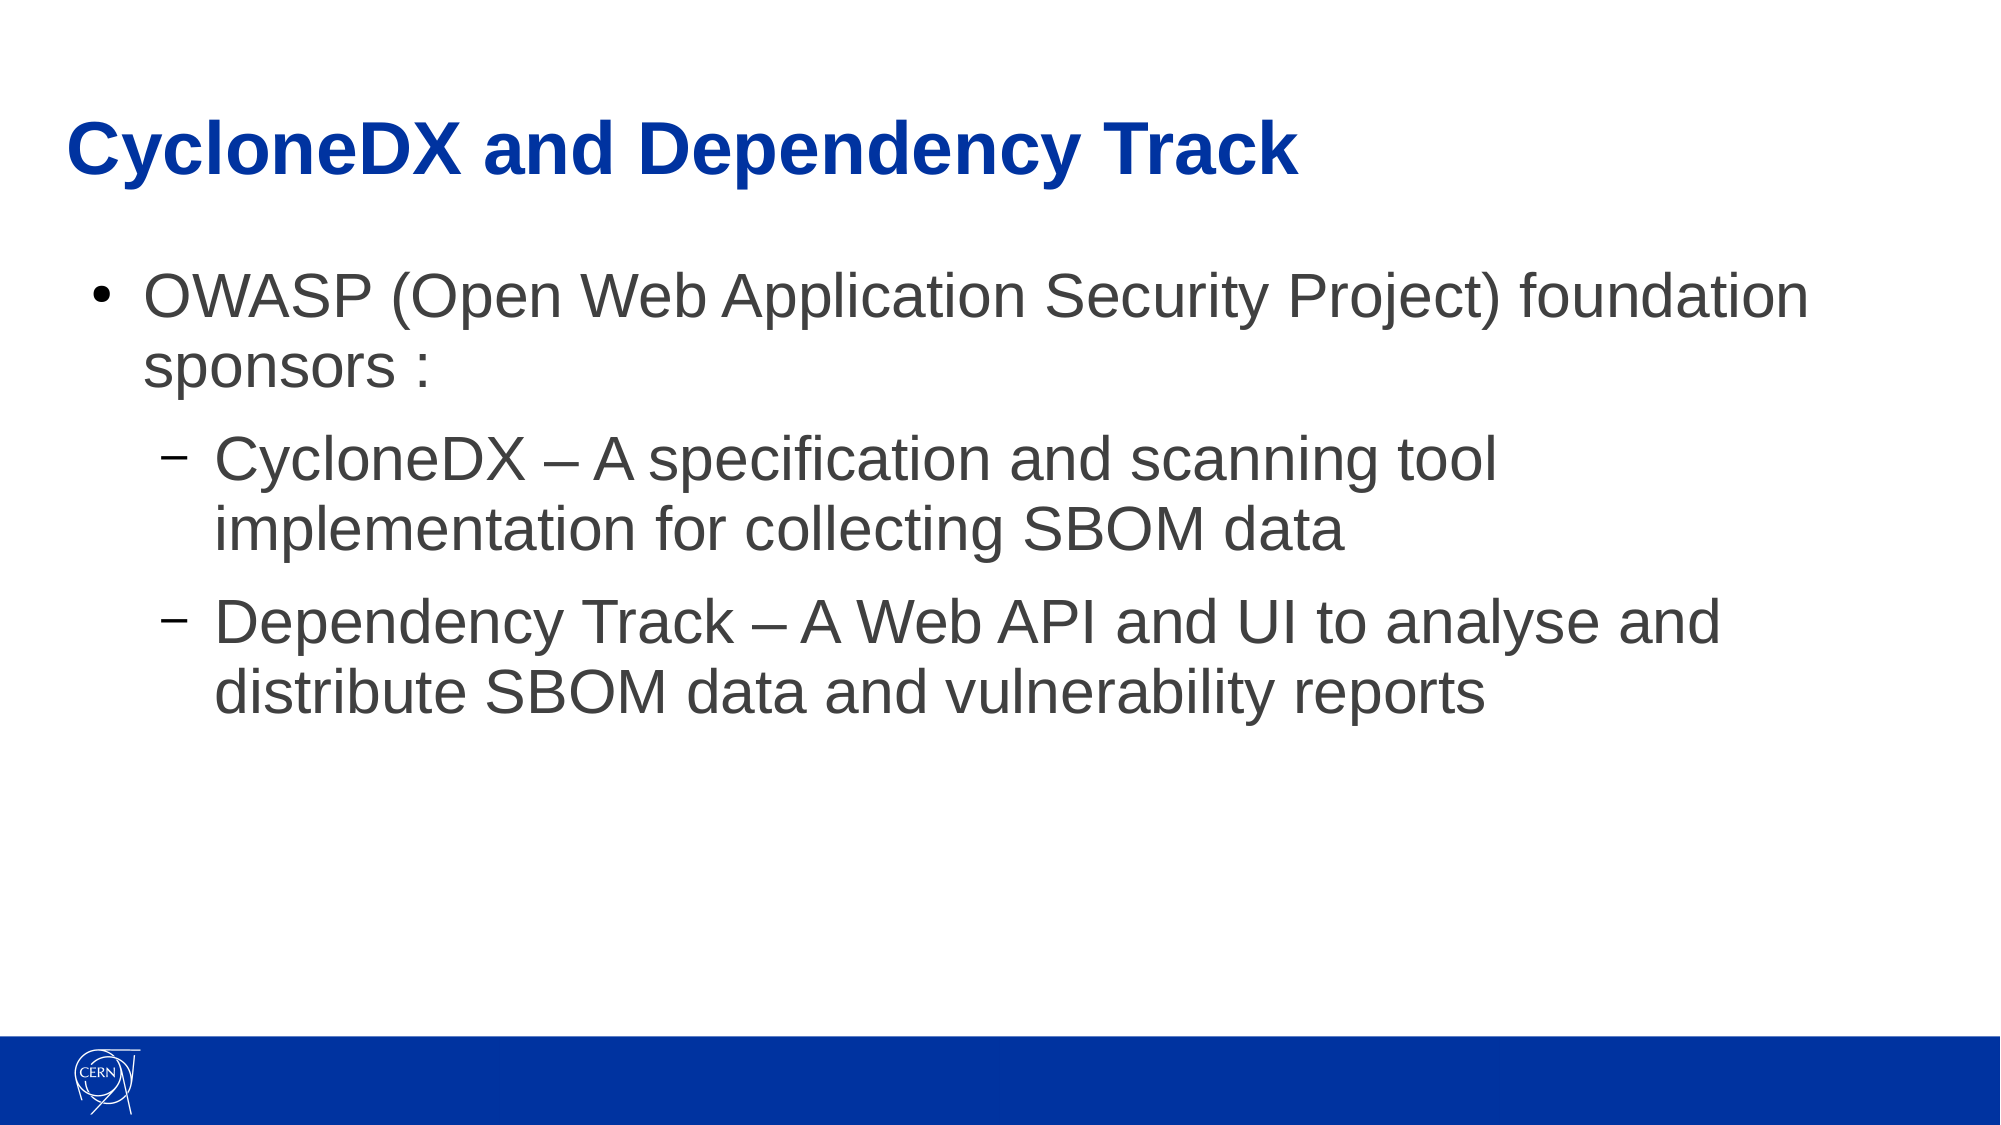

# CycloneDX and Dependency Track
OWASP (Open Web Application Security Project) foundation sponsors :
CycloneDX – A specification and scanning tool implementation for collecting SBOM data
Dependency Track – A Web API and UI to analyse and distribute SBOM data and vulnerability reports